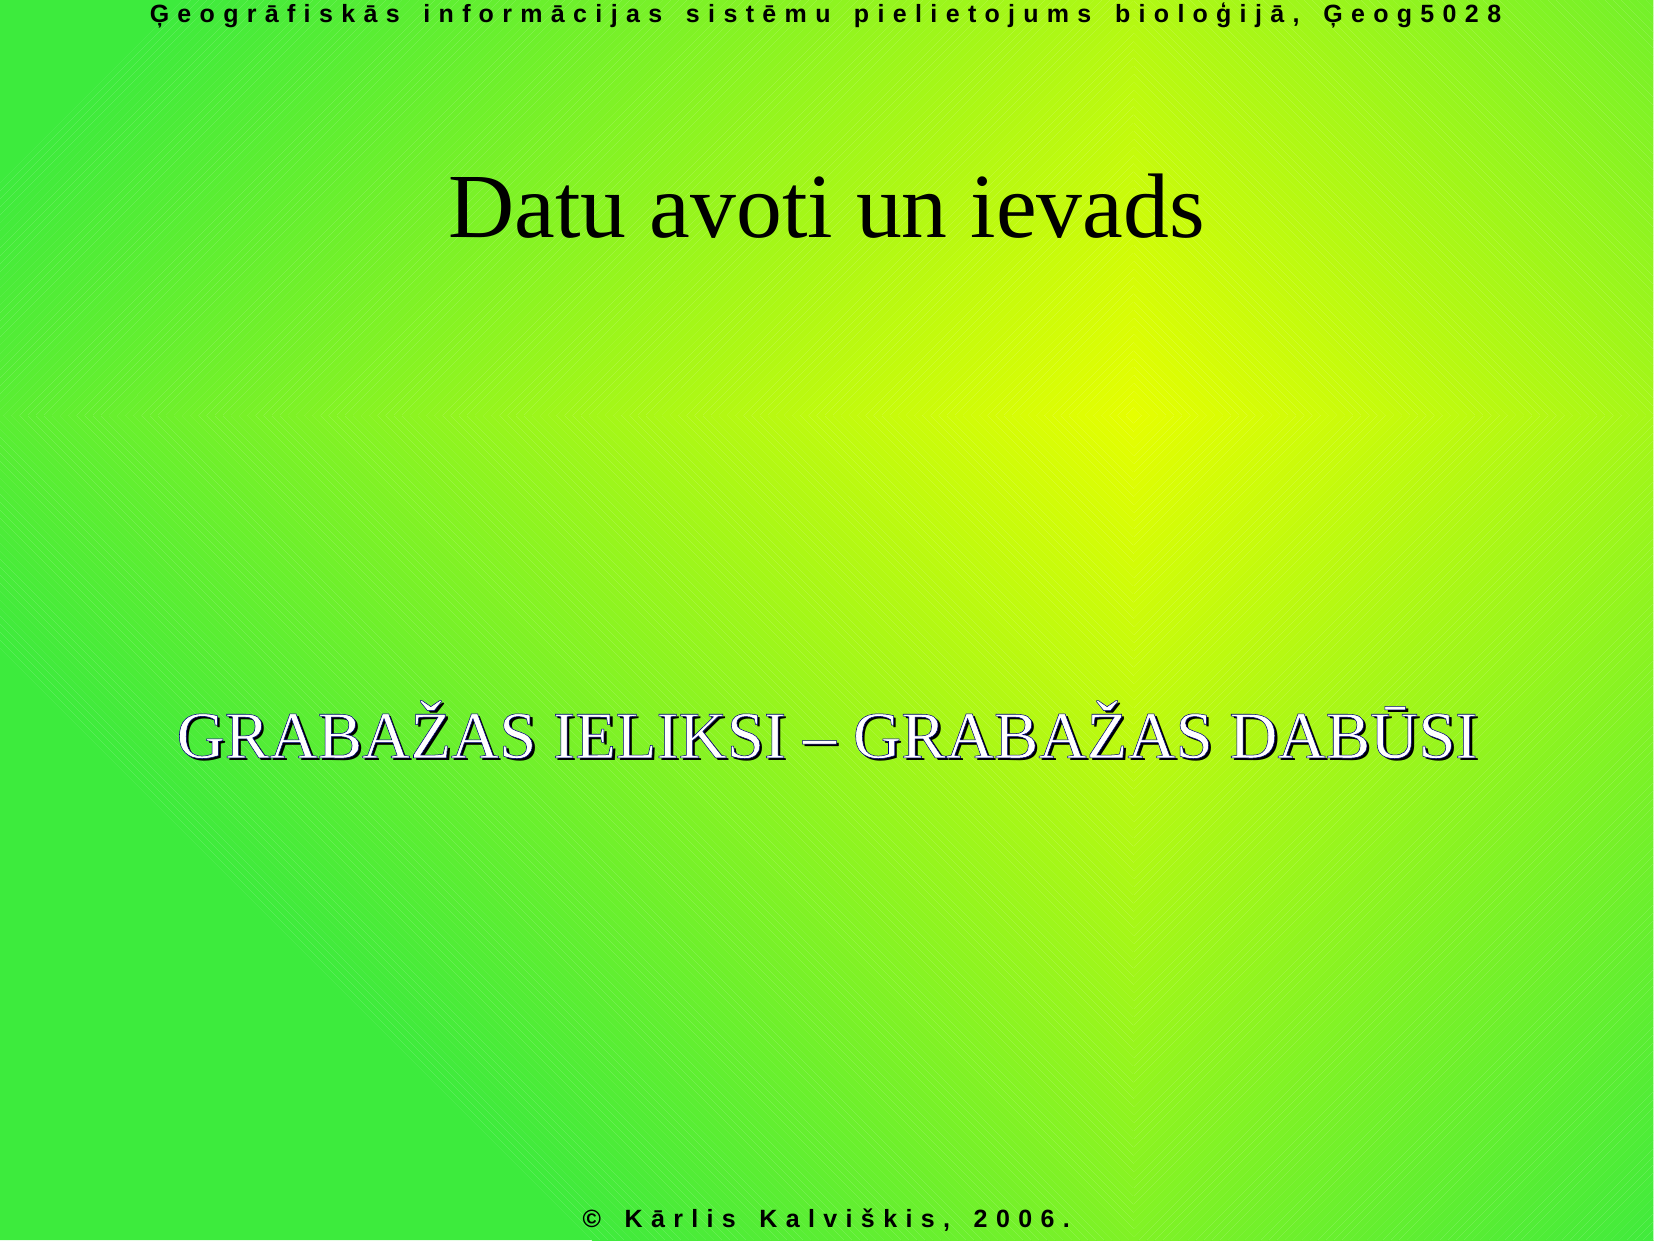

# Datu avoti un ievads
GRABAŽAS IELIKSI – GRABAŽAS DABŪSI